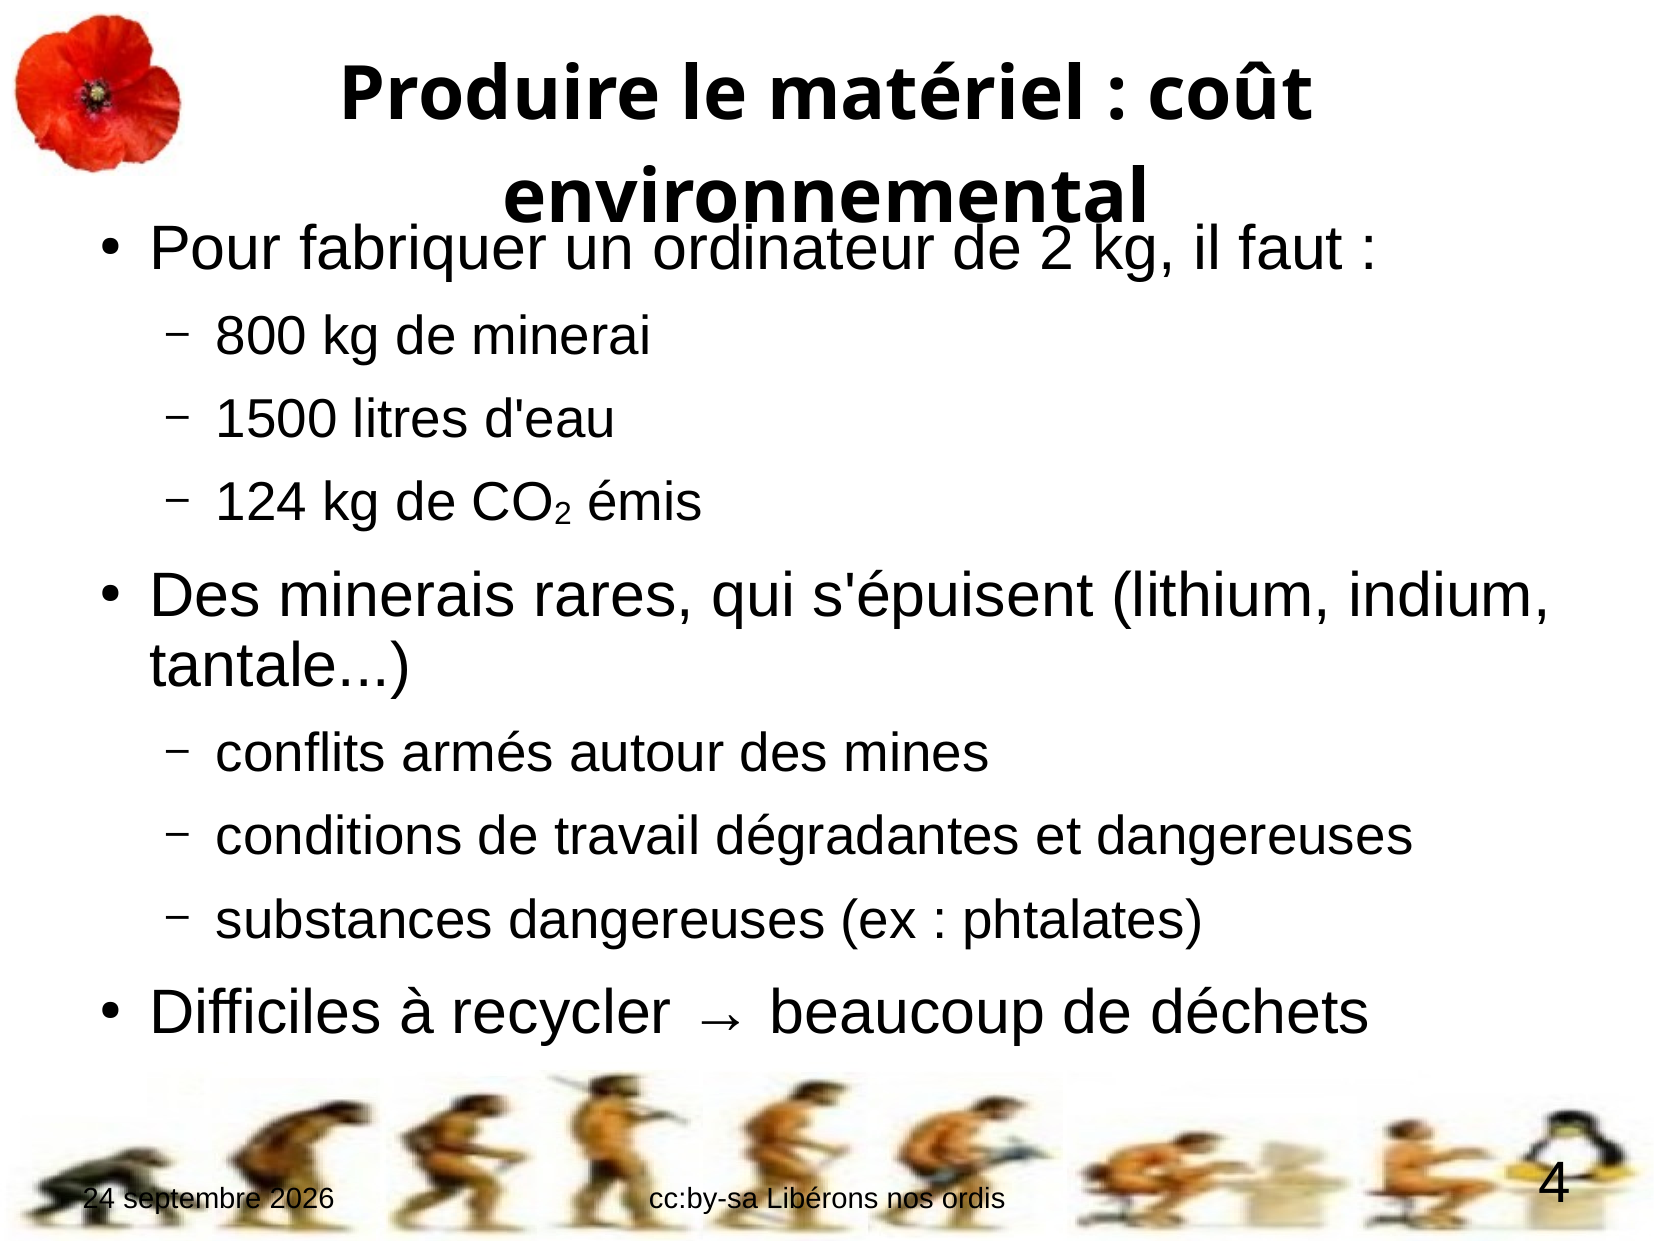

# Produire le matériel : coût environnemental
Pour fabriquer un ordinateur de 2 kg, il faut :
800 kg de minerai
1500 litres d'eau
124 kg de CO2 émis
Des minerais rares, qui s'épuisent (lithium, indium, tantale...)
conflits armés autour des mines
conditions de travail dégradantes et dangereuses
substances dangereuses (ex : phtalates)
Difficiles à recycler → beaucoup de déchets